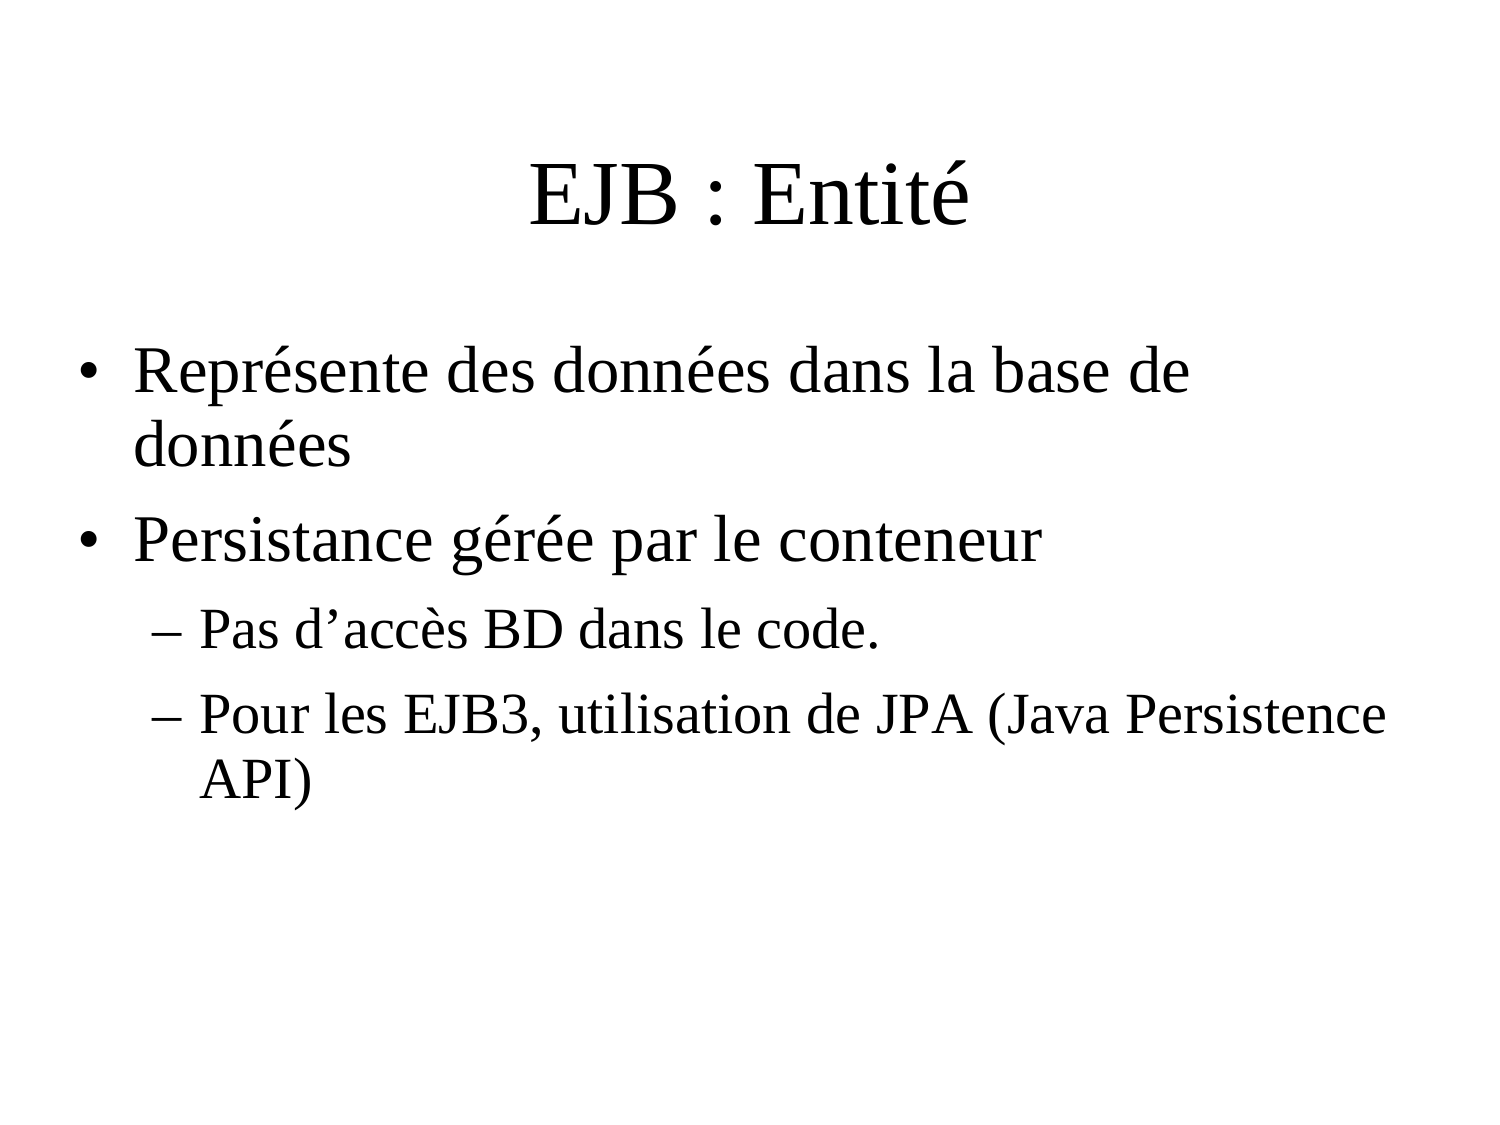

# EJB : Entité
Représente des données dans la base de données
Persistance gérée par le conteneur
Pas d’accès BD dans le code.
Pour les EJB3, utilisation de JPA (Java Persistence API)